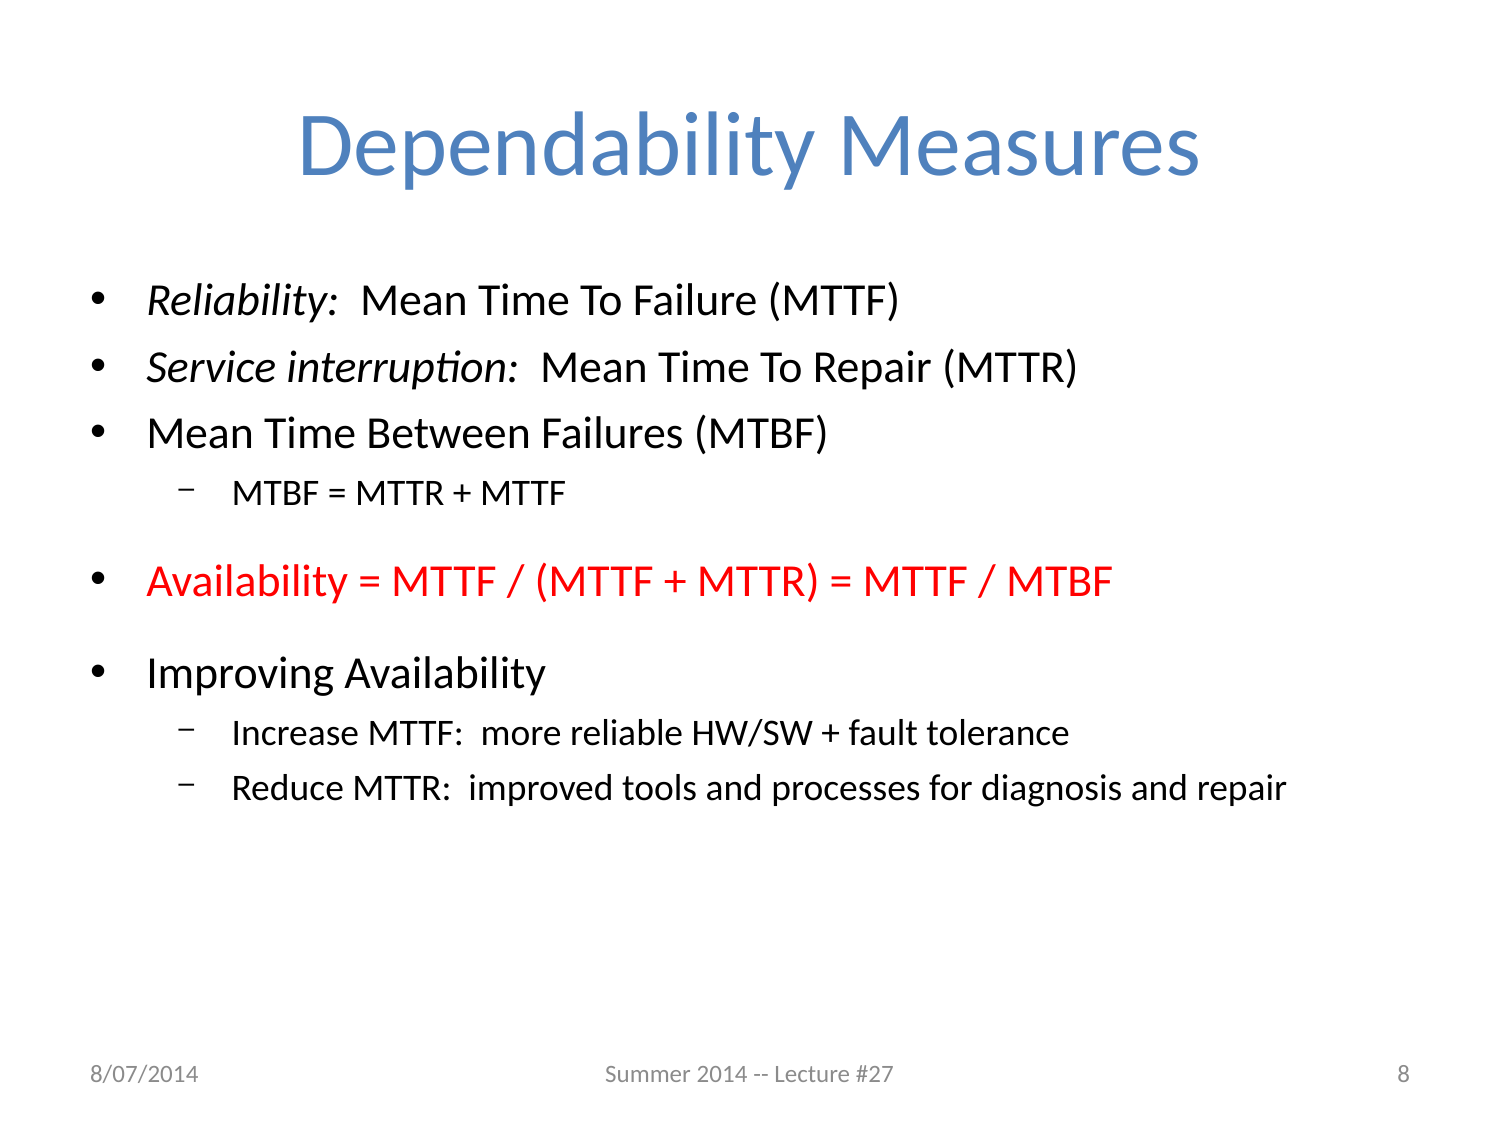

# Dependability Measures
Reliability: Mean Time To Failure (MTTF)
Service interruption: Mean Time To Repair (MTTR)
Mean Time Between Failures (MTBF)
MTBF = MTTR + MTTF
Availability = MTTF / (MTTF + MTTR) = MTTF / MTBF
Improving Availability
Increase MTTF: more reliable HW/SW + fault tolerance
Reduce MTTR: improved tools and processes for diagnosis and repair
8/07/2014
Summer 2014 -- Lecture #27